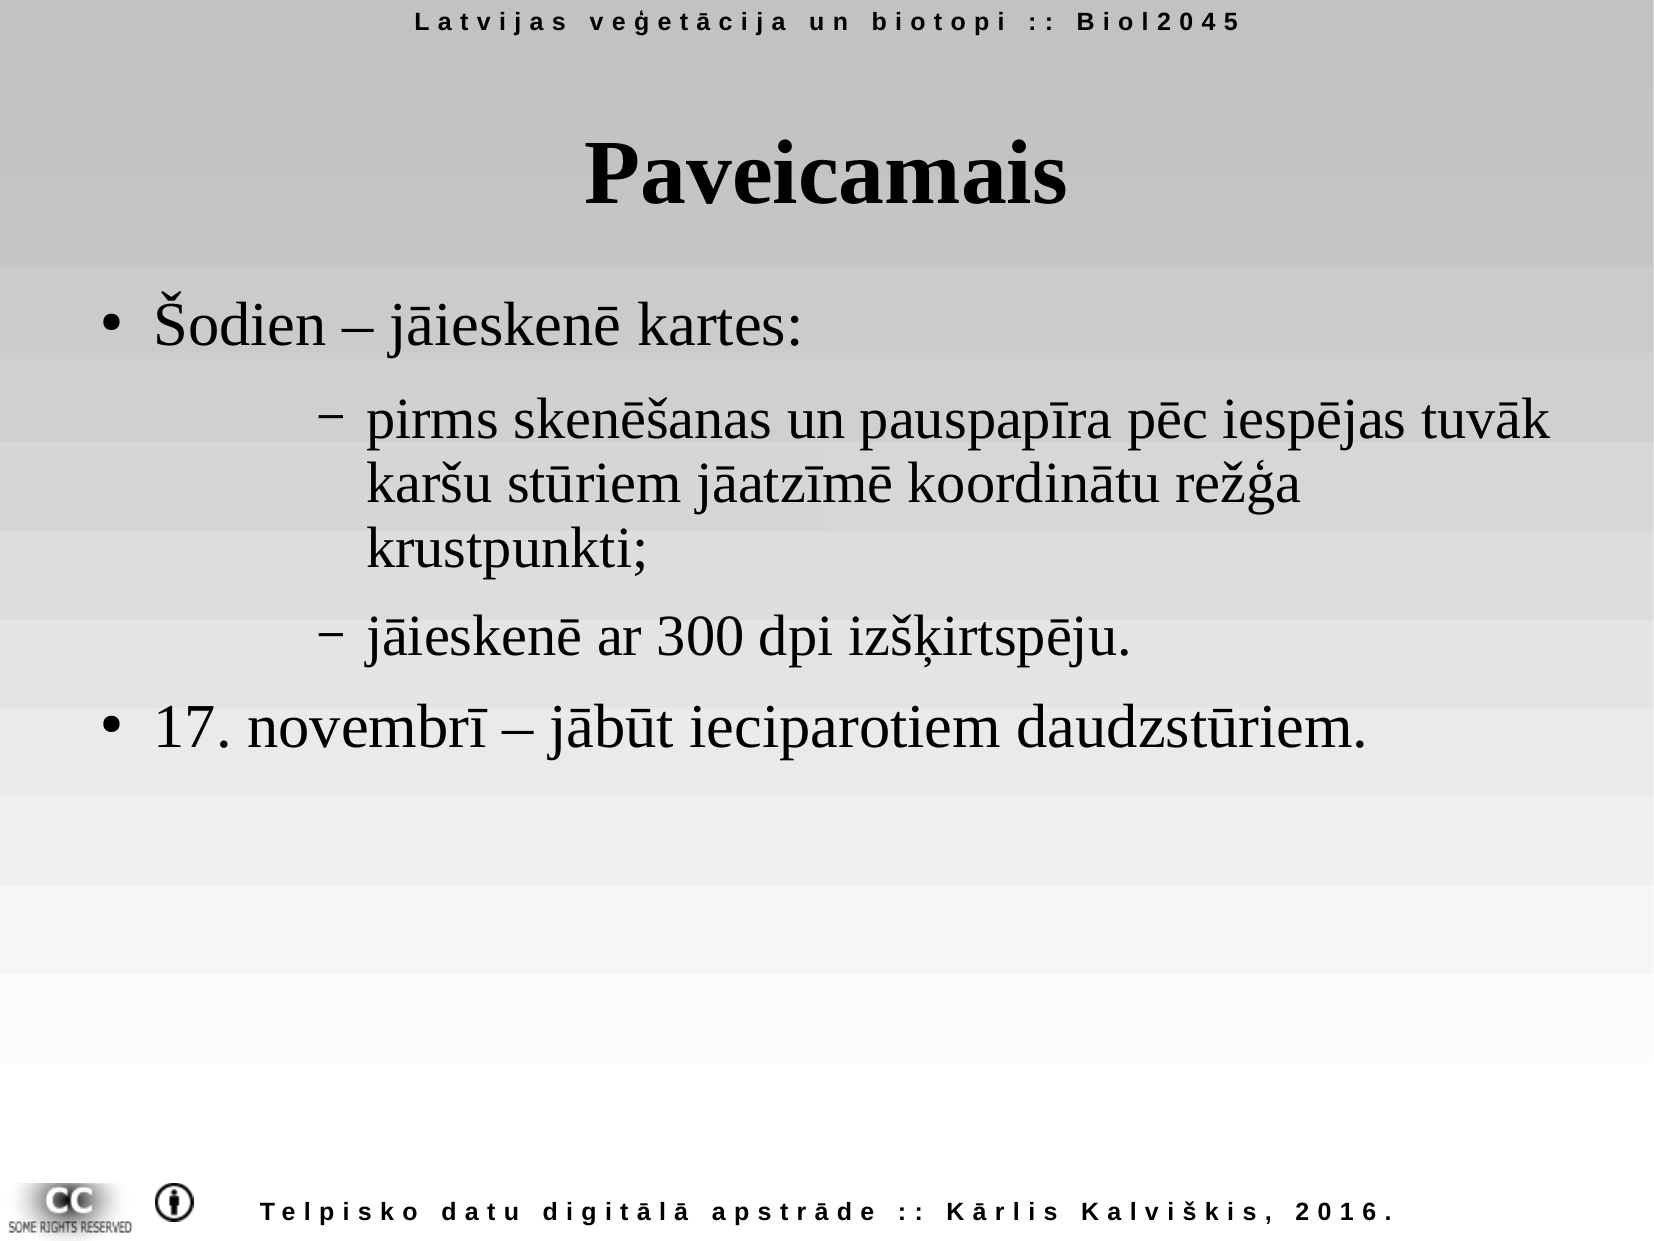

# Paveicamais
Šodien – jāieskenē kartes:
pirms skenēšanas un pauspapīra pēc iespējas tuvāk karšu stūriem jāatzīmē koordinātu režģa krustpunkti;
jāieskenē ar 300 dpi izšķirtspēju.
17. novembrī – jābūt ieciparotiem daudzstūriem.